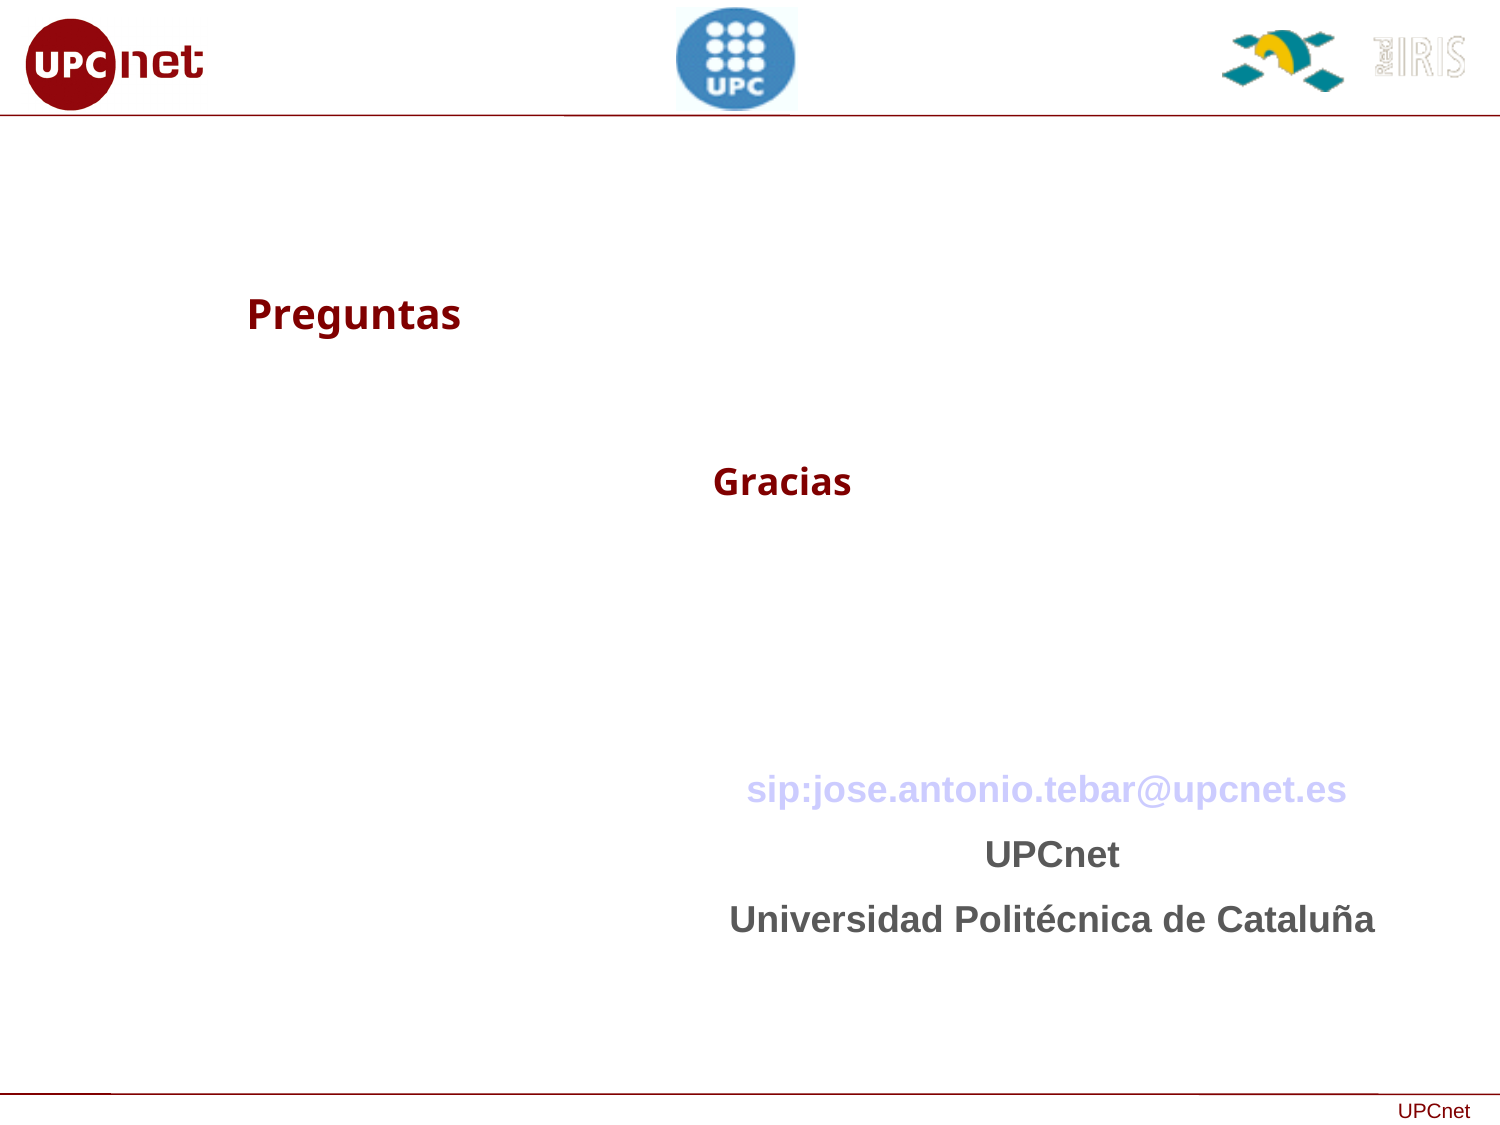

Preguntas
Gracias
sip:jose.antonio.tebar@upcnet.es
UPCnet
Universidad Politécnica de Cataluña